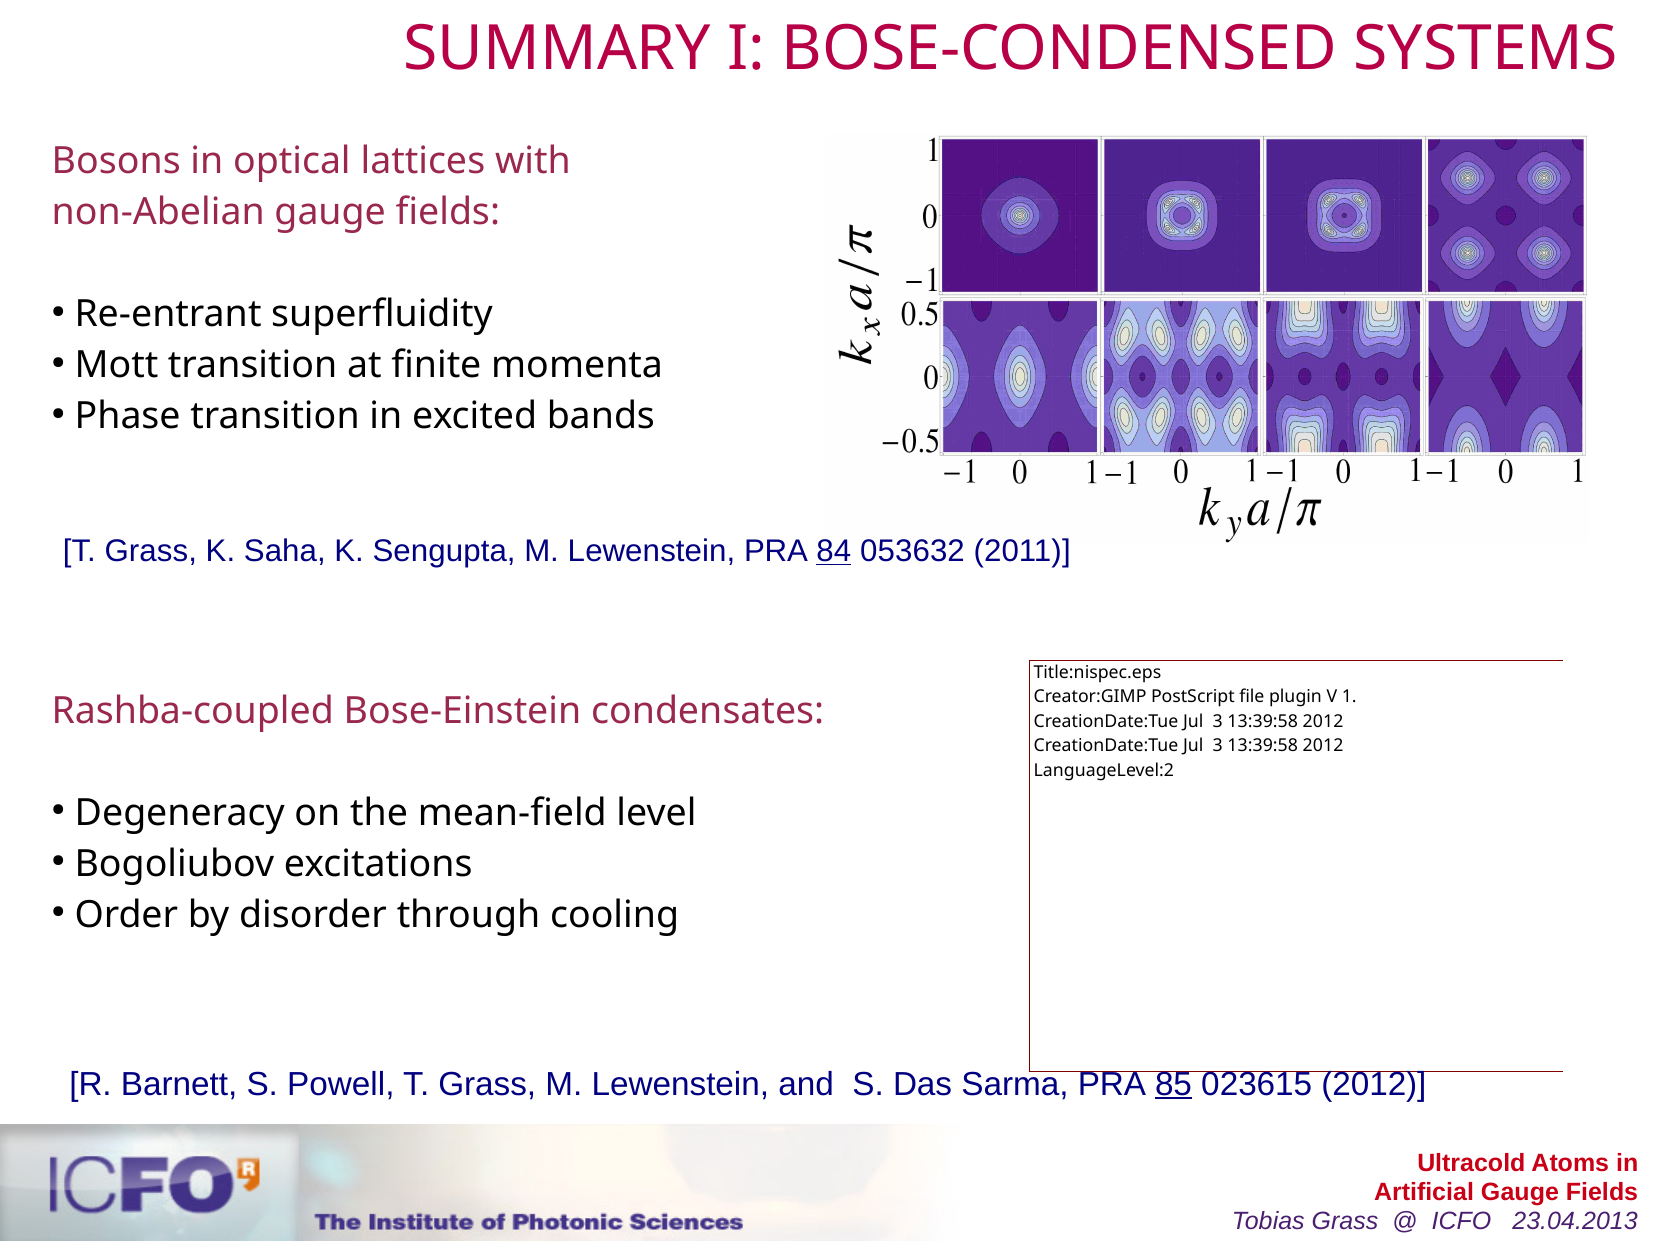

SUMMARY I: BOSE-CONDENSED SYSTEMS
Bosons in optical lattices with
non-Abelian gauge fields:
 Re-entrant superfluidity
 Mott transition at finite momenta
 Phase transition in excited bands
[T. Grass, K. Saha, K. Sengupta, M. Lewenstein, PRA 84 053632 (2011)]
Rashba-coupled Bose-Einstein condensates:
 Degeneracy on the mean-field level
 Bogoliubov excitations
 Order by disorder through cooling
[R. Barnett, S. Powell, T. Grass, M. Lewenstein, and S. Das Sarma, PRA 85 023615 (2012)]
Ultracold Atoms in
Artificial Gauge Fields
Tobias Grass @ ICFO 23.04.2013